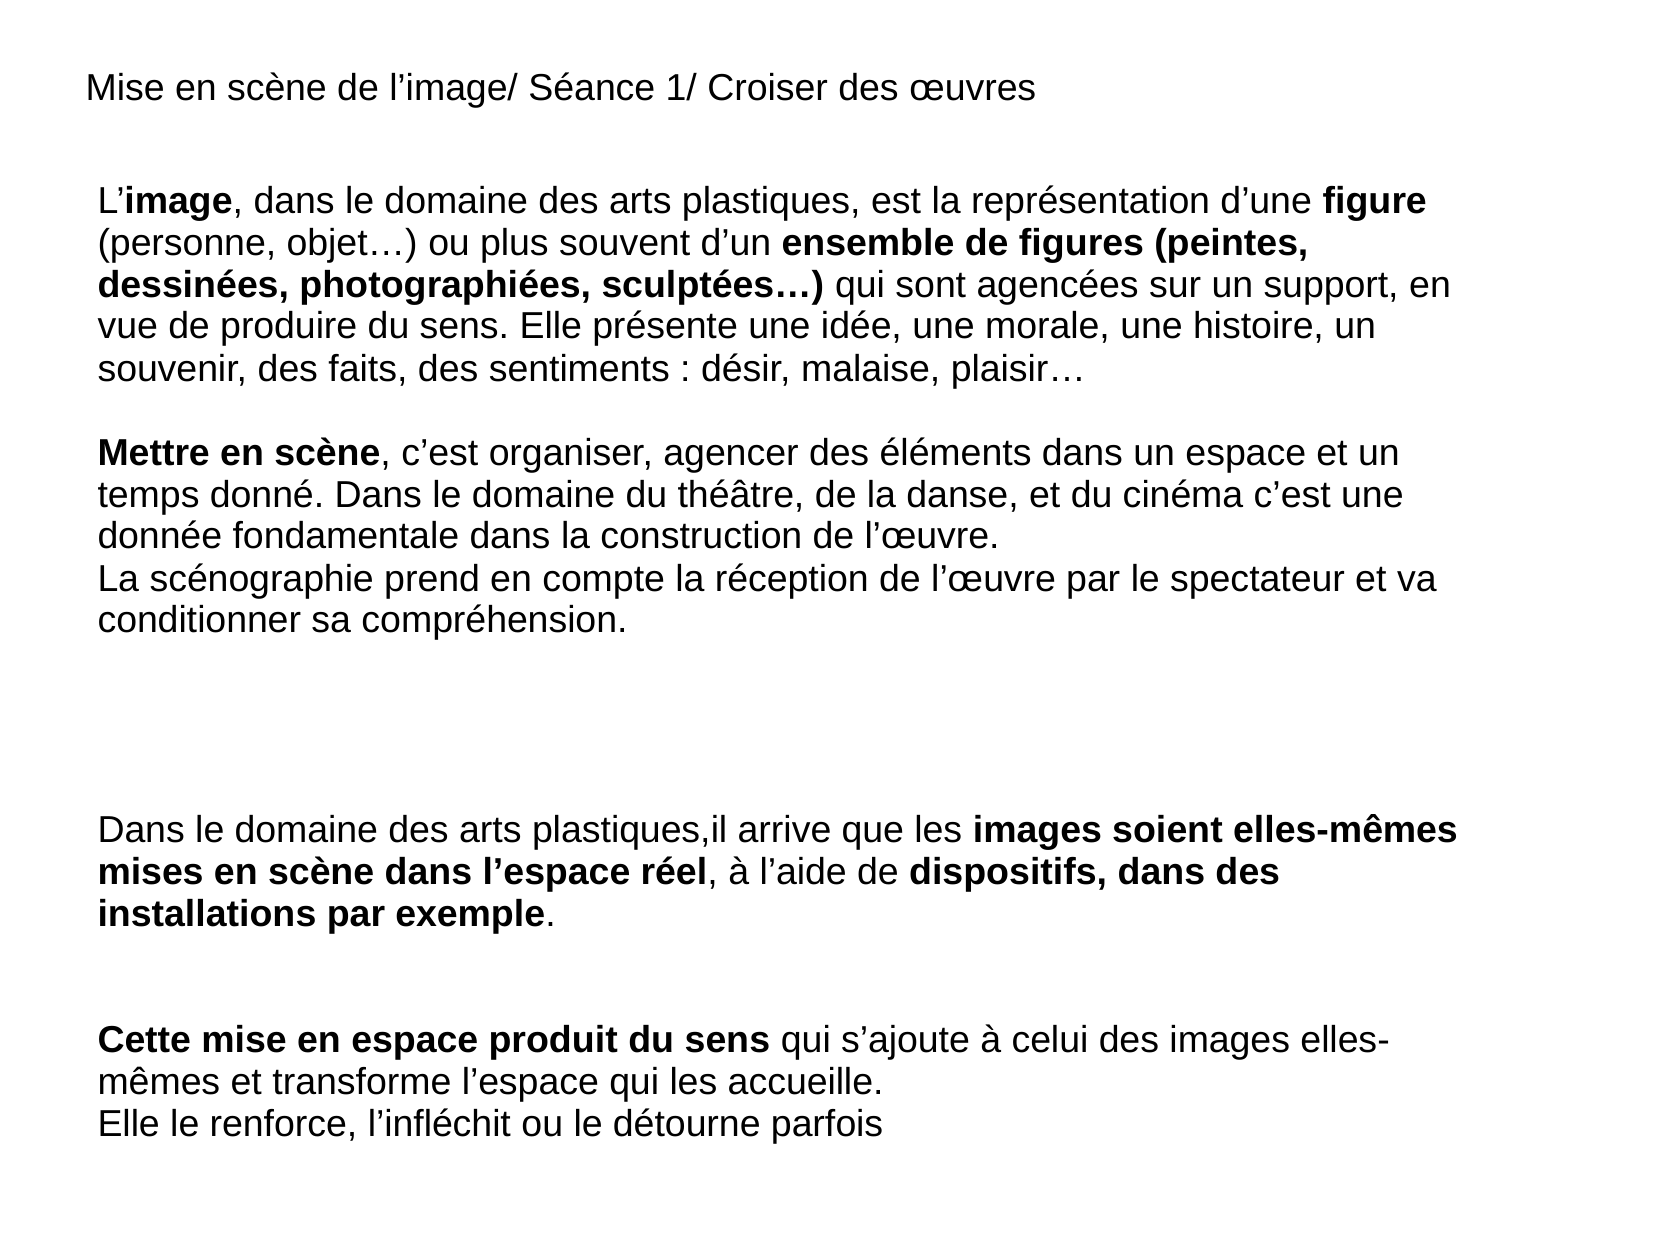

Mise en scène de l’image/ Séance 1/ Croiser des œuvres
L’image, dans le domaine des arts plastiques, est la représentation d’une figure (personne, objet…) ou plus souvent d’un ensemble de figures (peintes, dessinées, photographiées, sculptées…) qui sont agencées sur un support, en vue de produire du sens. Elle présente une idée, une morale, une histoire, un souvenir, des faits, des sentiments : désir, malaise, plaisir…
Mettre en scène, c’est organiser, agencer des éléments dans un espace et un temps donné. Dans le domaine du théâtre, de la danse, et du cinéma c’est une donnée fondamentale dans la construction de l’œuvre.
La scénographie prend en compte la réception de l’œuvre par le spectateur et va conditionner sa compréhension.
Dans le domaine des arts plastiques,il arrive que les images soient elles-mêmes mises en scène dans l’espace réel, à l’aide de dispositifs, dans des installations par exemple.
Cette mise en espace produit du sens qui s’ajoute à celui des images elles-mêmes et transforme l’espace qui les accueille.
Elle le renforce, l’infléchit ou le détourne parfois